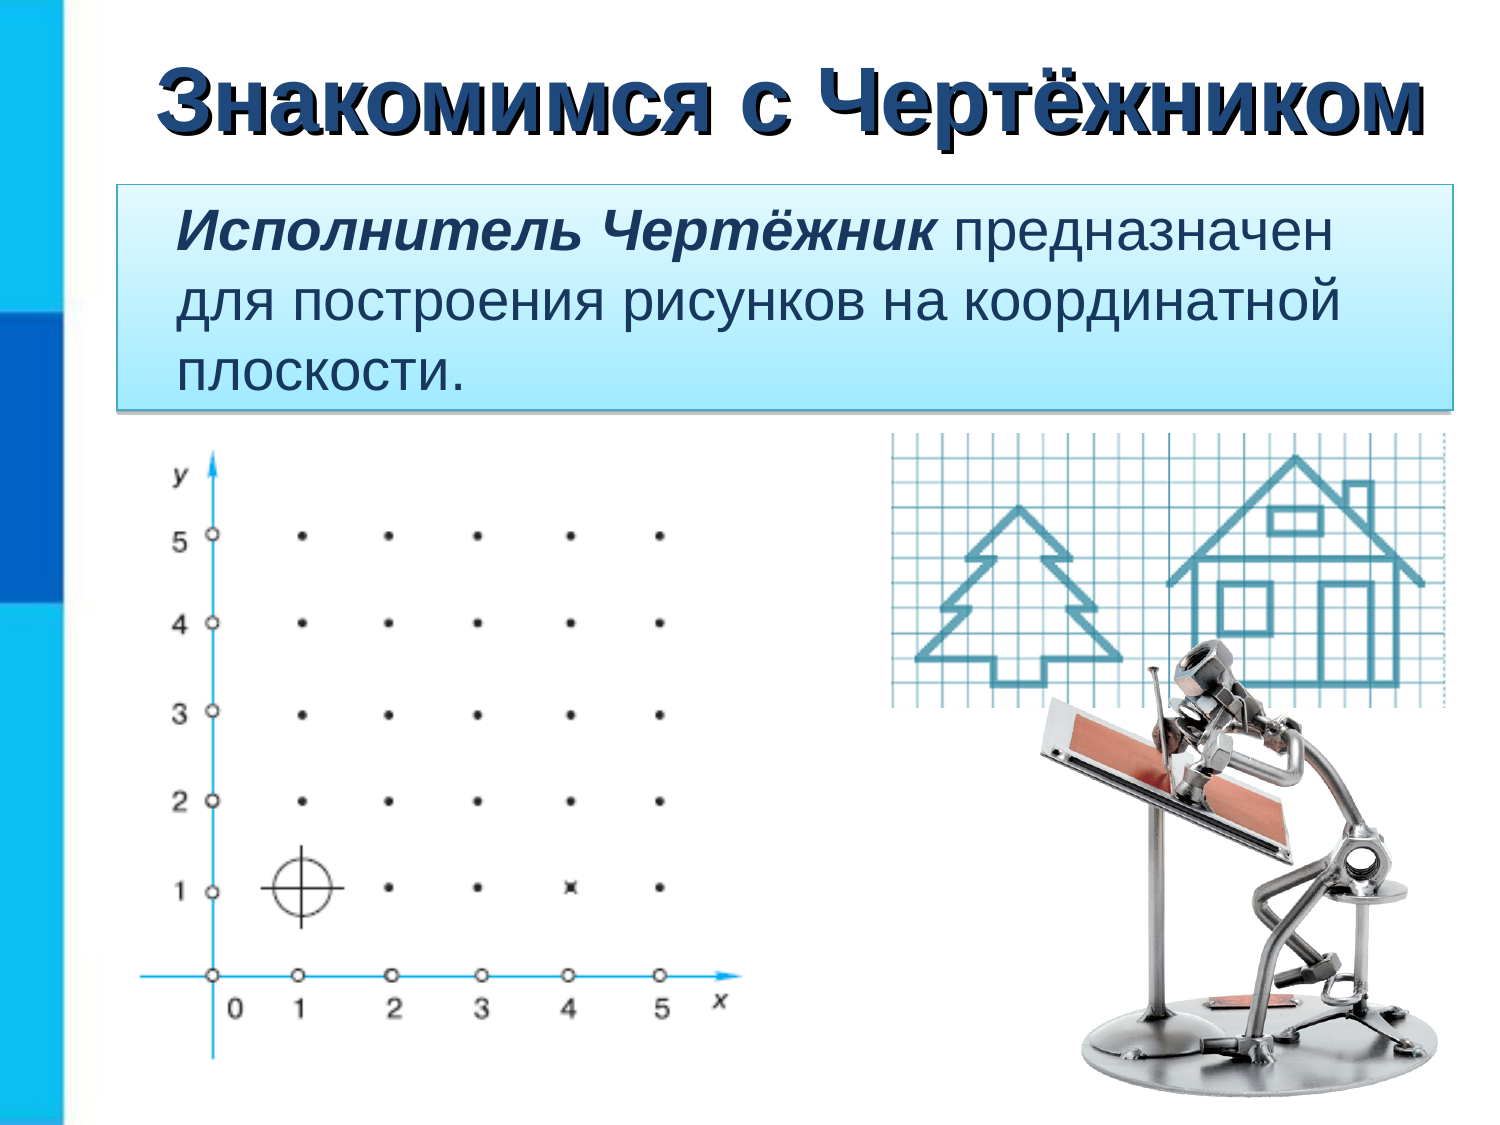

# Знакомимся с Чертёжником
Исполнитель Чертёжник предназначен
для построения рисунков на координатной плоскости.